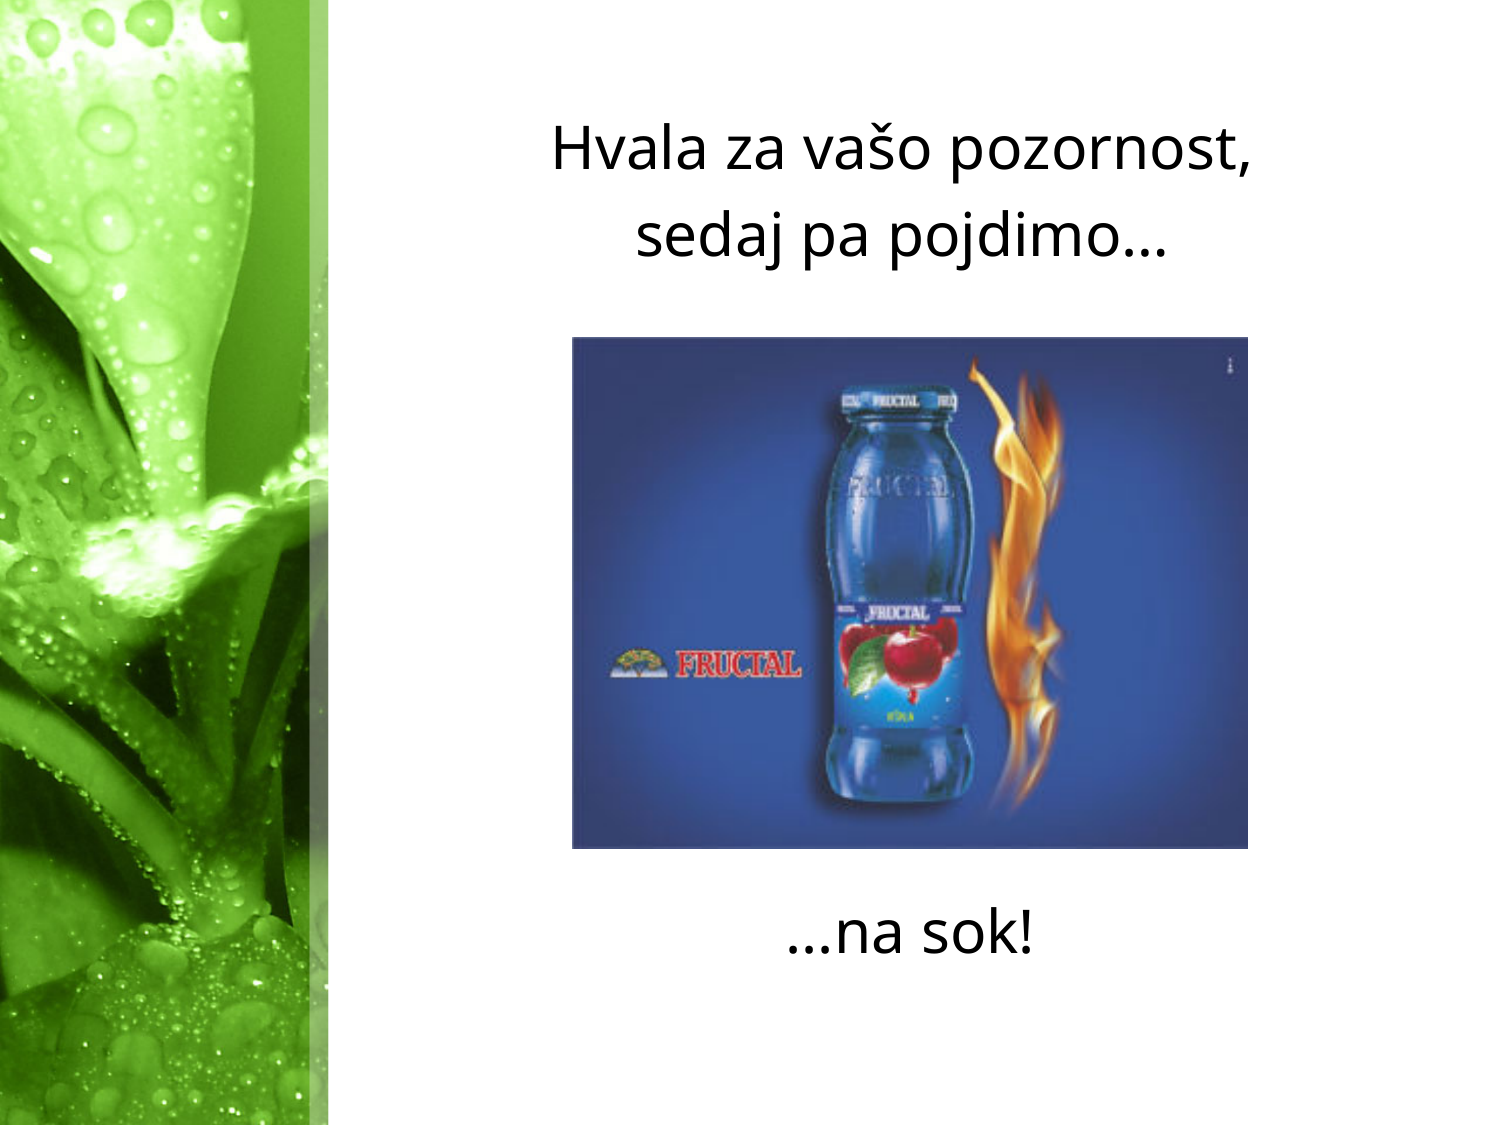

# Hvala za vašo pozornost,
sedaj pa pojdimo…
...na sok!